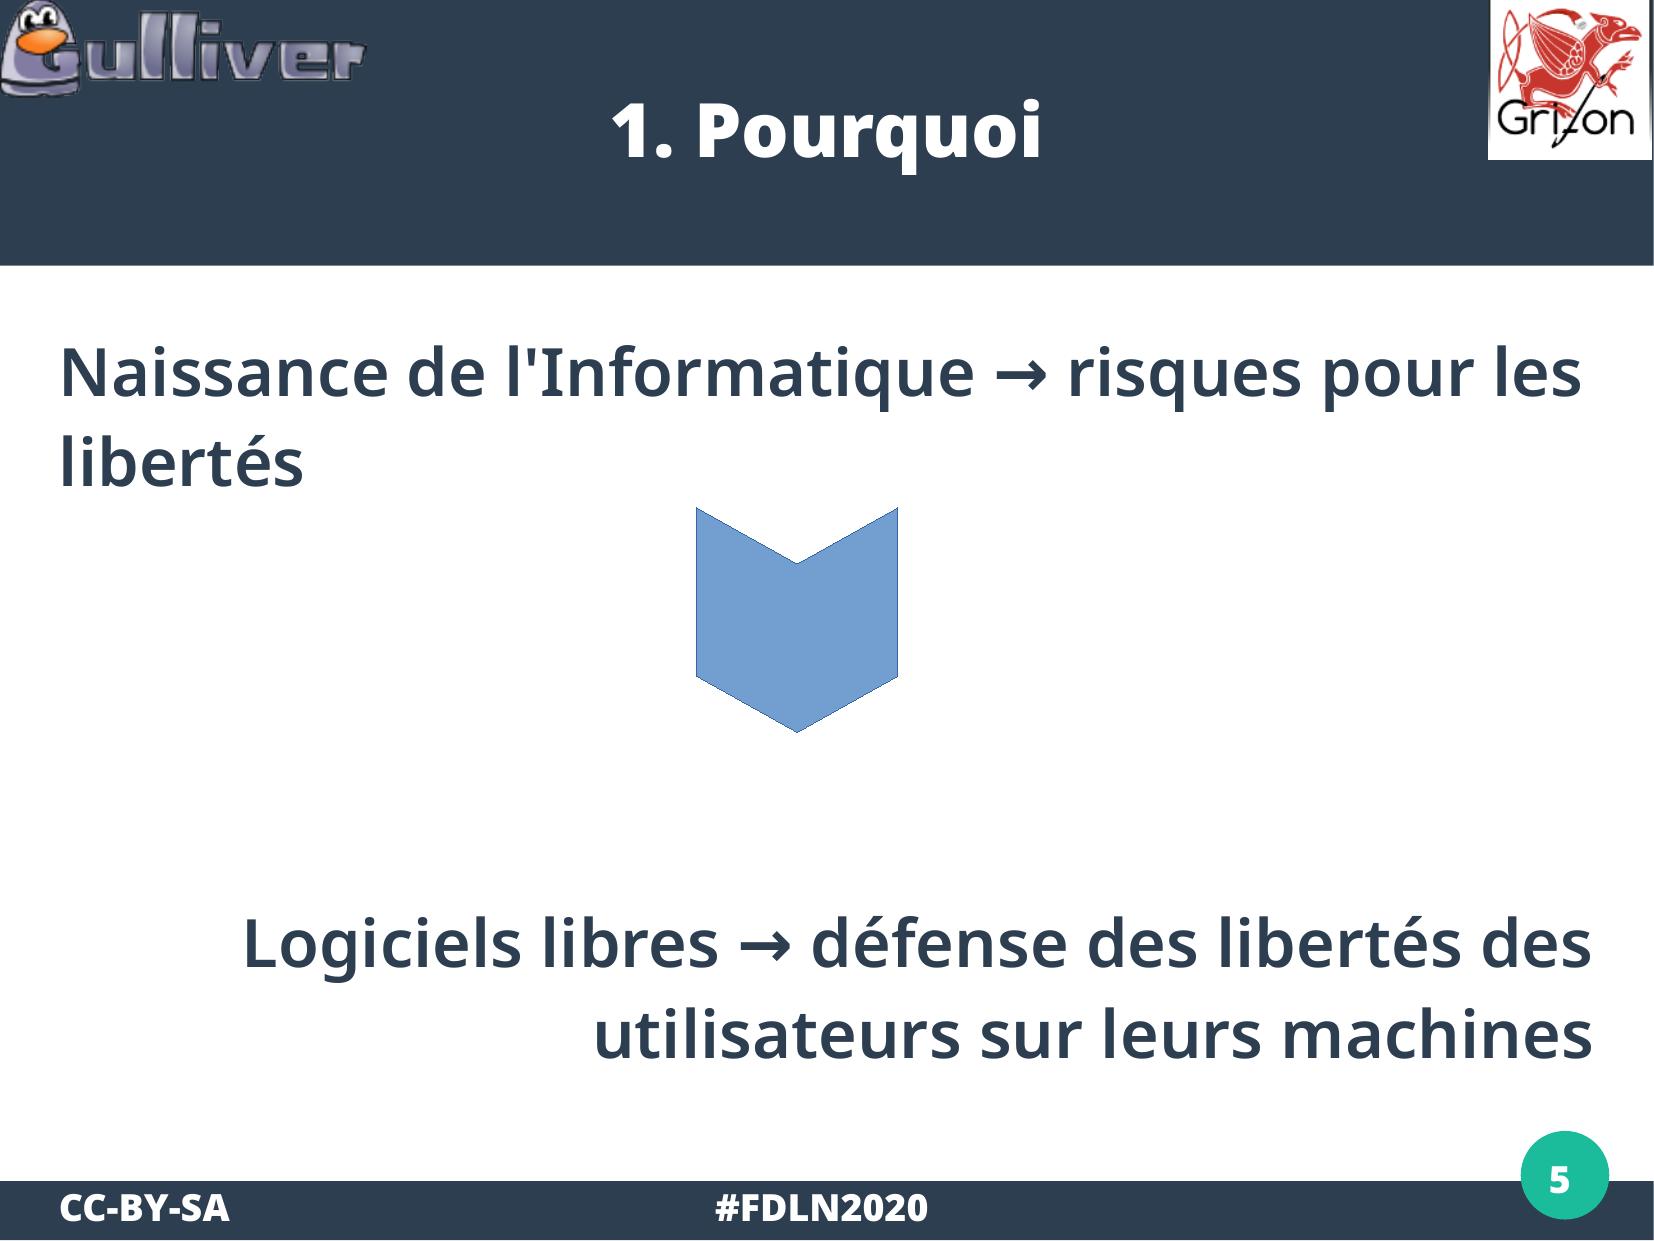

# 1. Pourquoi
Naissance de l'Informatique → risques pour les libertés
Logiciels libres → défense des libertés des utilisateurs sur leurs machines
5